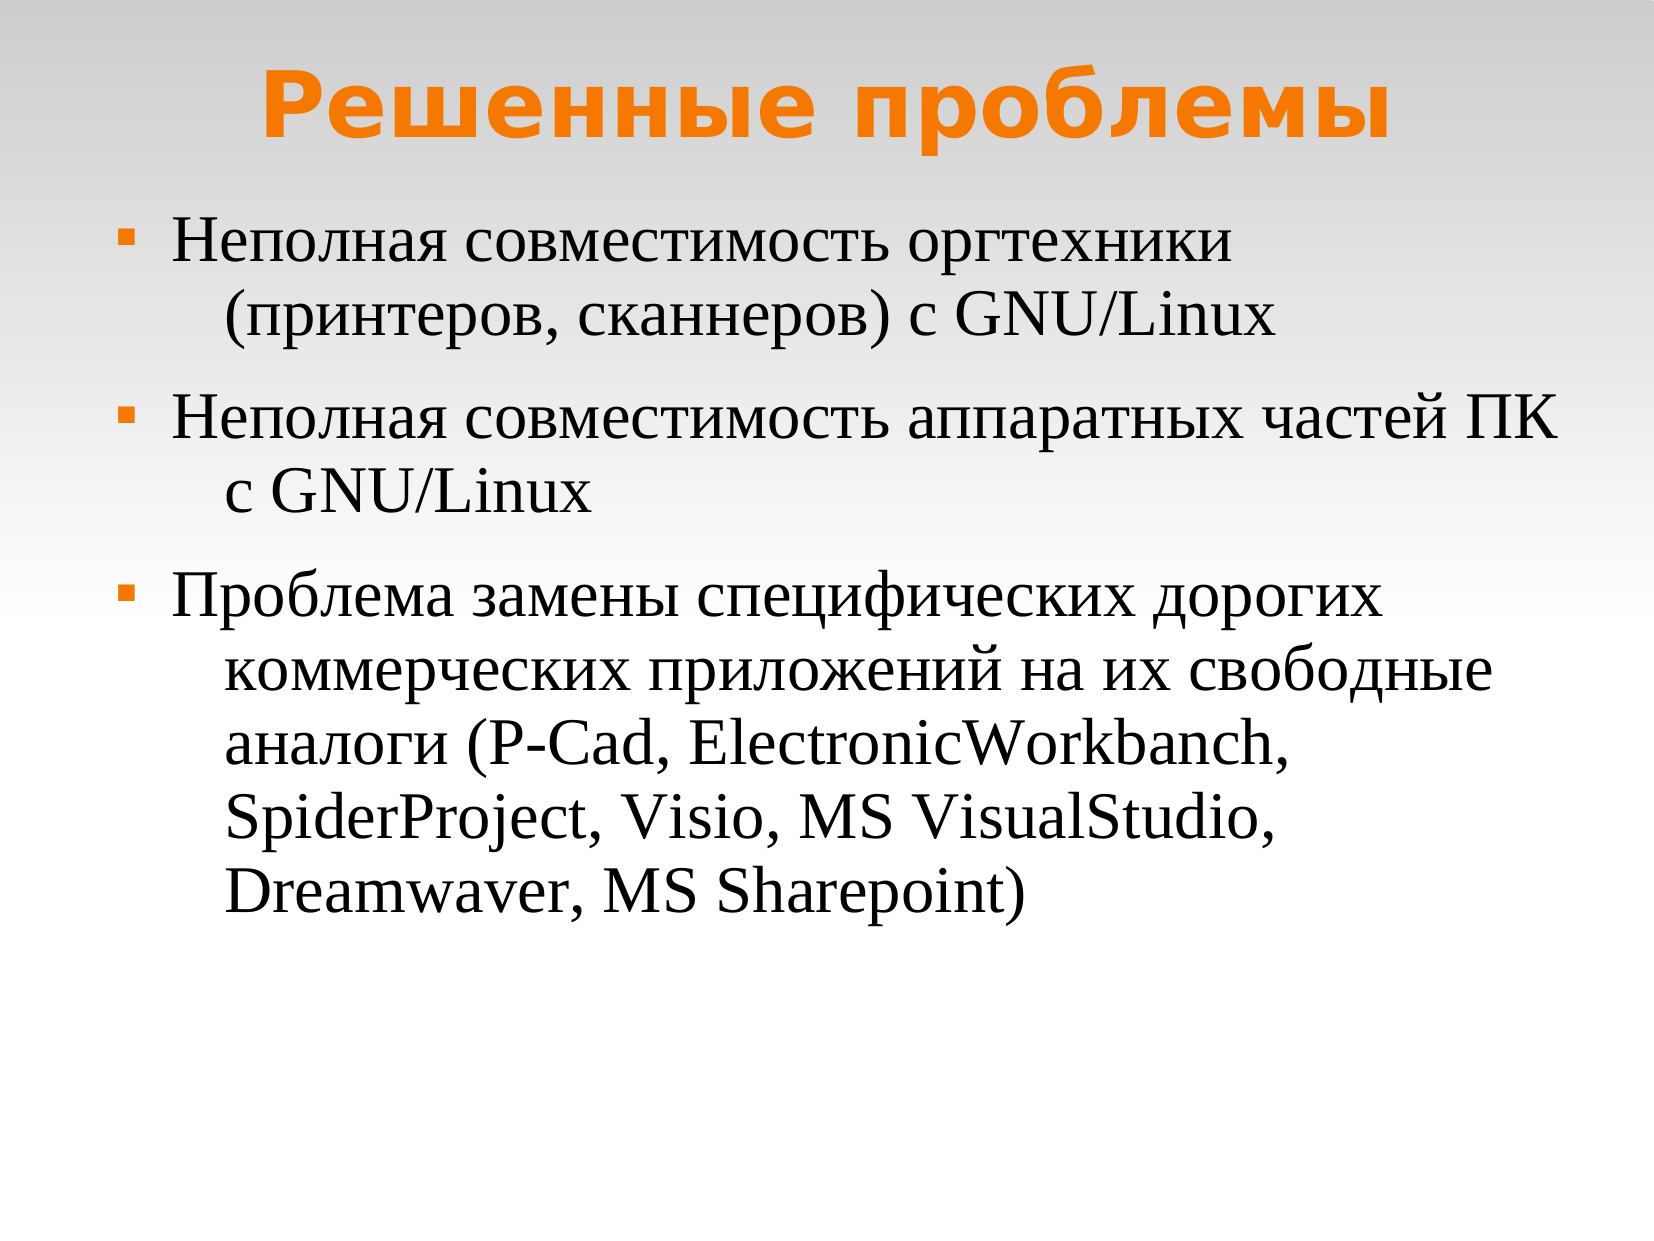

# Решенные проблемы
Неполная совместимость оргтехники (принтеров, сканнеров) с GNU/Linux
Неполная совместимость аппаратных частей ПК с GNU/Linux
Проблема замены специфических дорогих коммерческих приложений на их свободные аналоги (P-Cad, ElectronicWorkbanch, SpiderProject, Visio, MS VisualStudio, Dreamwaver, MS Sharepoint)